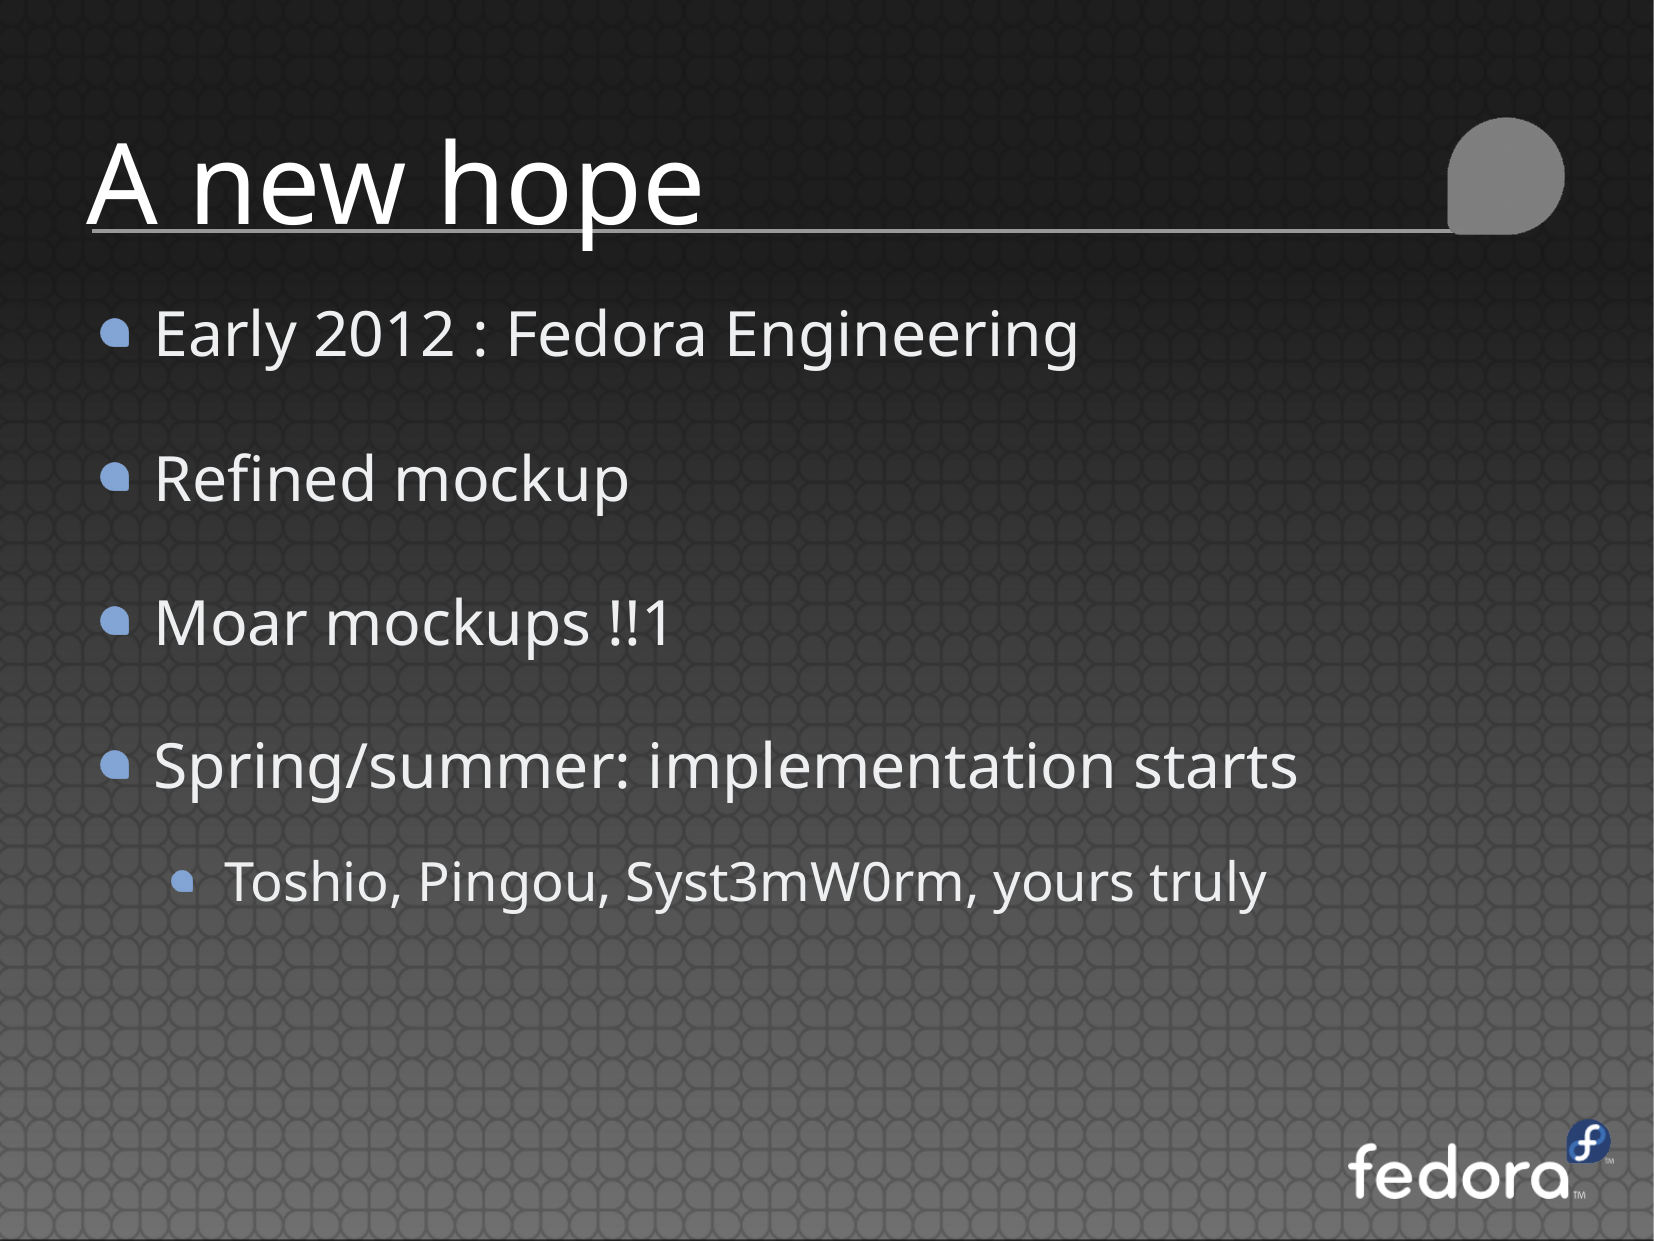

# A new hope
Early 2012 : Fedora Engineering
Refined mockup
Moar mockups !!1
Spring/summer: implementation starts
Toshio, Pingou, Syst3mW0rm, yours truly